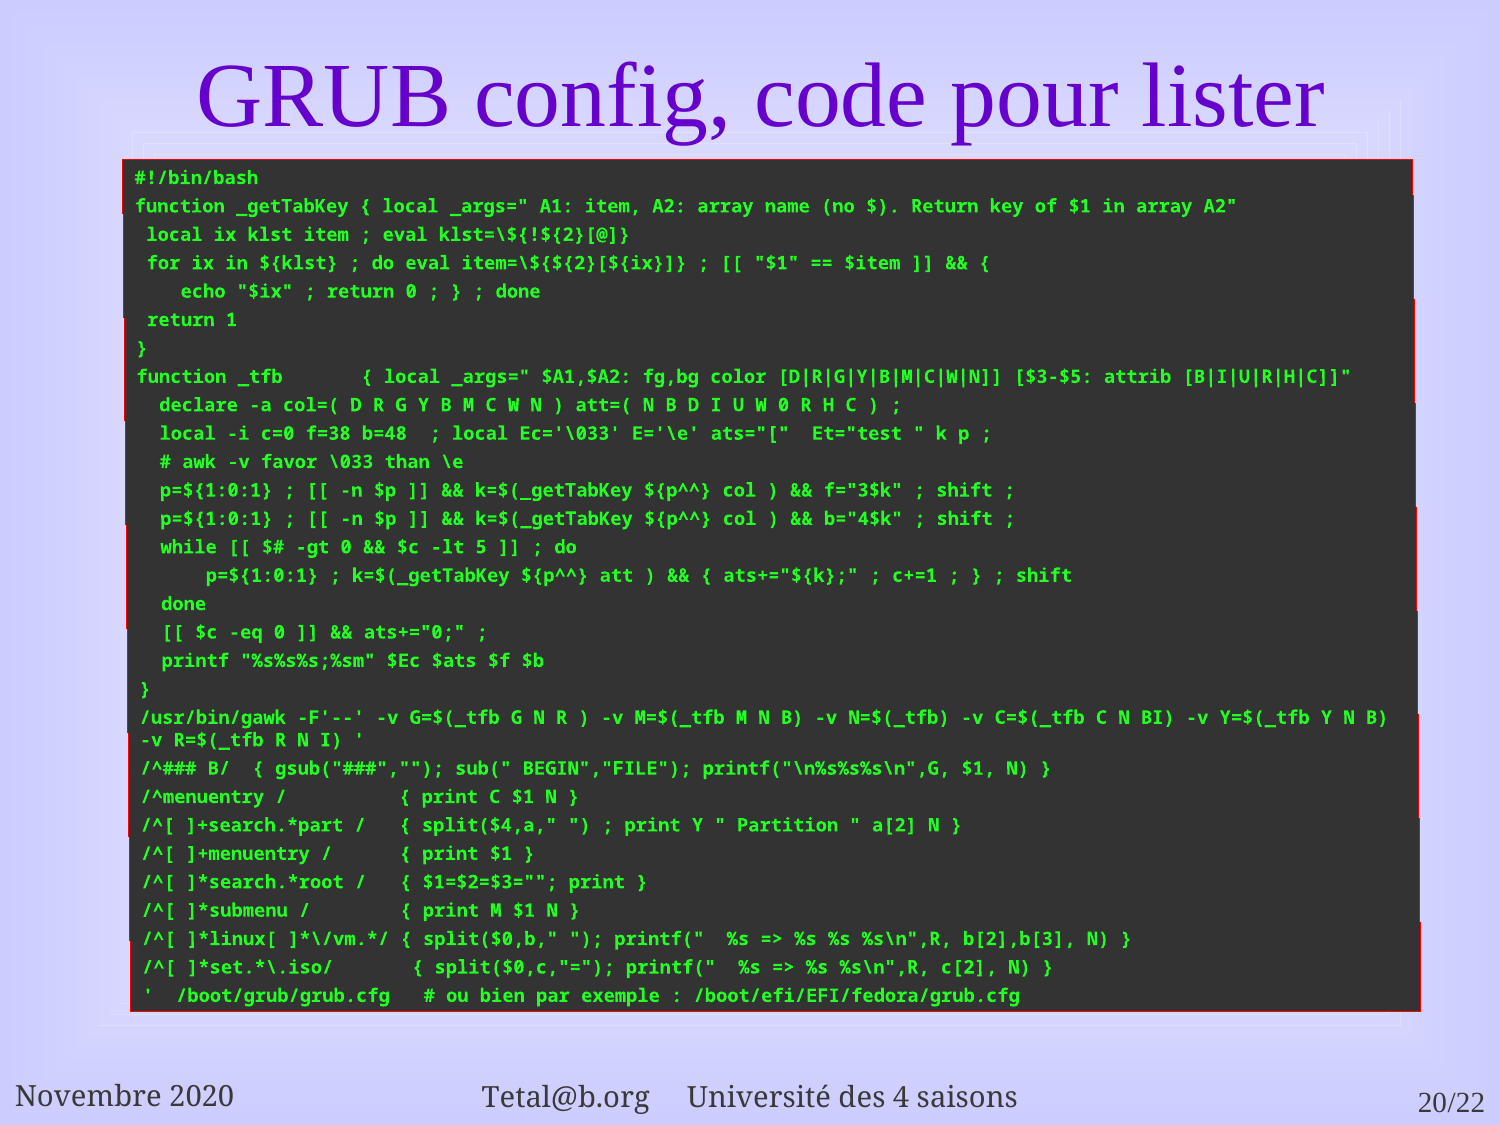

# GRUB config, code pour lister
#!/bin/bash
function _getTabKey { local _args=" A1: item, A2: array name (no $). Return key of $1 in array A2"
 local ix klst item ; eval klst=\${!${2}[@]}
 for ix in ${klst} ; do eval item=\${${2}[${ix}]} ; [[ "$1" == $item ]] && {
 echo "$ix" ; return 0 ; } ; done
 return 1
}
function _tfb { local _args=" $A1,$A2: fg,bg color [D|R|G|Y|B|M|C|W|N]] [$3-$5: attrib [B|I|U|R|H|C]]"
 declare -a col=( D R G Y B M C W N ) att=( N B D I U W 0 R H C ) ;
 local -i c=0 f=38 b=48 ; local Ec='\033' E='\e' ats="[" Et="test " k p ;
 # awk -v favor \033 than \e
 p=${1:0:1} ; [[ -n $p ]] && k=$(_getTabKey ${p^^} col ) && f="3$k" ; shift ;
 p=${1:0:1} ; [[ -n $p ]] && k=$(_getTabKey ${p^^} col ) && b="4$k" ; shift ;
 while [[ $# -gt 0 && $c -lt 5 ]] ; do
 p=${1:0:1} ; k=$(_getTabKey ${p^^} att ) && { ats+="${k};" ; c+=1 ; } ; shift
 done
 [[ $c -eq 0 ]] && ats+="0;" ;
 printf "%s%s%s;%sm" $Ec $ats $f $b
}
/usr/bin/gawk -F'--' -v G=$(_tfb G N R ) -v M=$(_tfb M N B) -v N=$(_tfb) -v C=$(_tfb C N BI) -v Y=$(_tfb Y N B) -v R=$(_tfb R N I) '
/^### B/ { gsub("###",""); sub(" BEGIN","FILE"); printf("\n%s%s%s\n",G, $1, N) }
/^menuentry / { print C $1 N }
/^[ ]+search.*part / { split($4,a," ") ; print Y " Partition " a[2] N }
/^[ ]+menuentry / { print $1 }
/^[ ]*search.*root / { $1=$2=$3=""; print }
/^[ ]*submenu / { print M $1 N }
/^[ ]*linux[ ]*\/vm.*/ { split($0,b," "); printf(" %s => %s %s %s\n",R, b[2],b[3], N) }
/^[ ]*set.*\.iso/ { split($0,c,"="); printf(" %s => %s %s\n",R, c[2], N) }
' /boot/grub/grub.cfg # ou bien par exemple : /boot/efi/EFI/fedora/grub.cfg
Novembre 2020
Tetal@b.org Université des 4 saisons
20